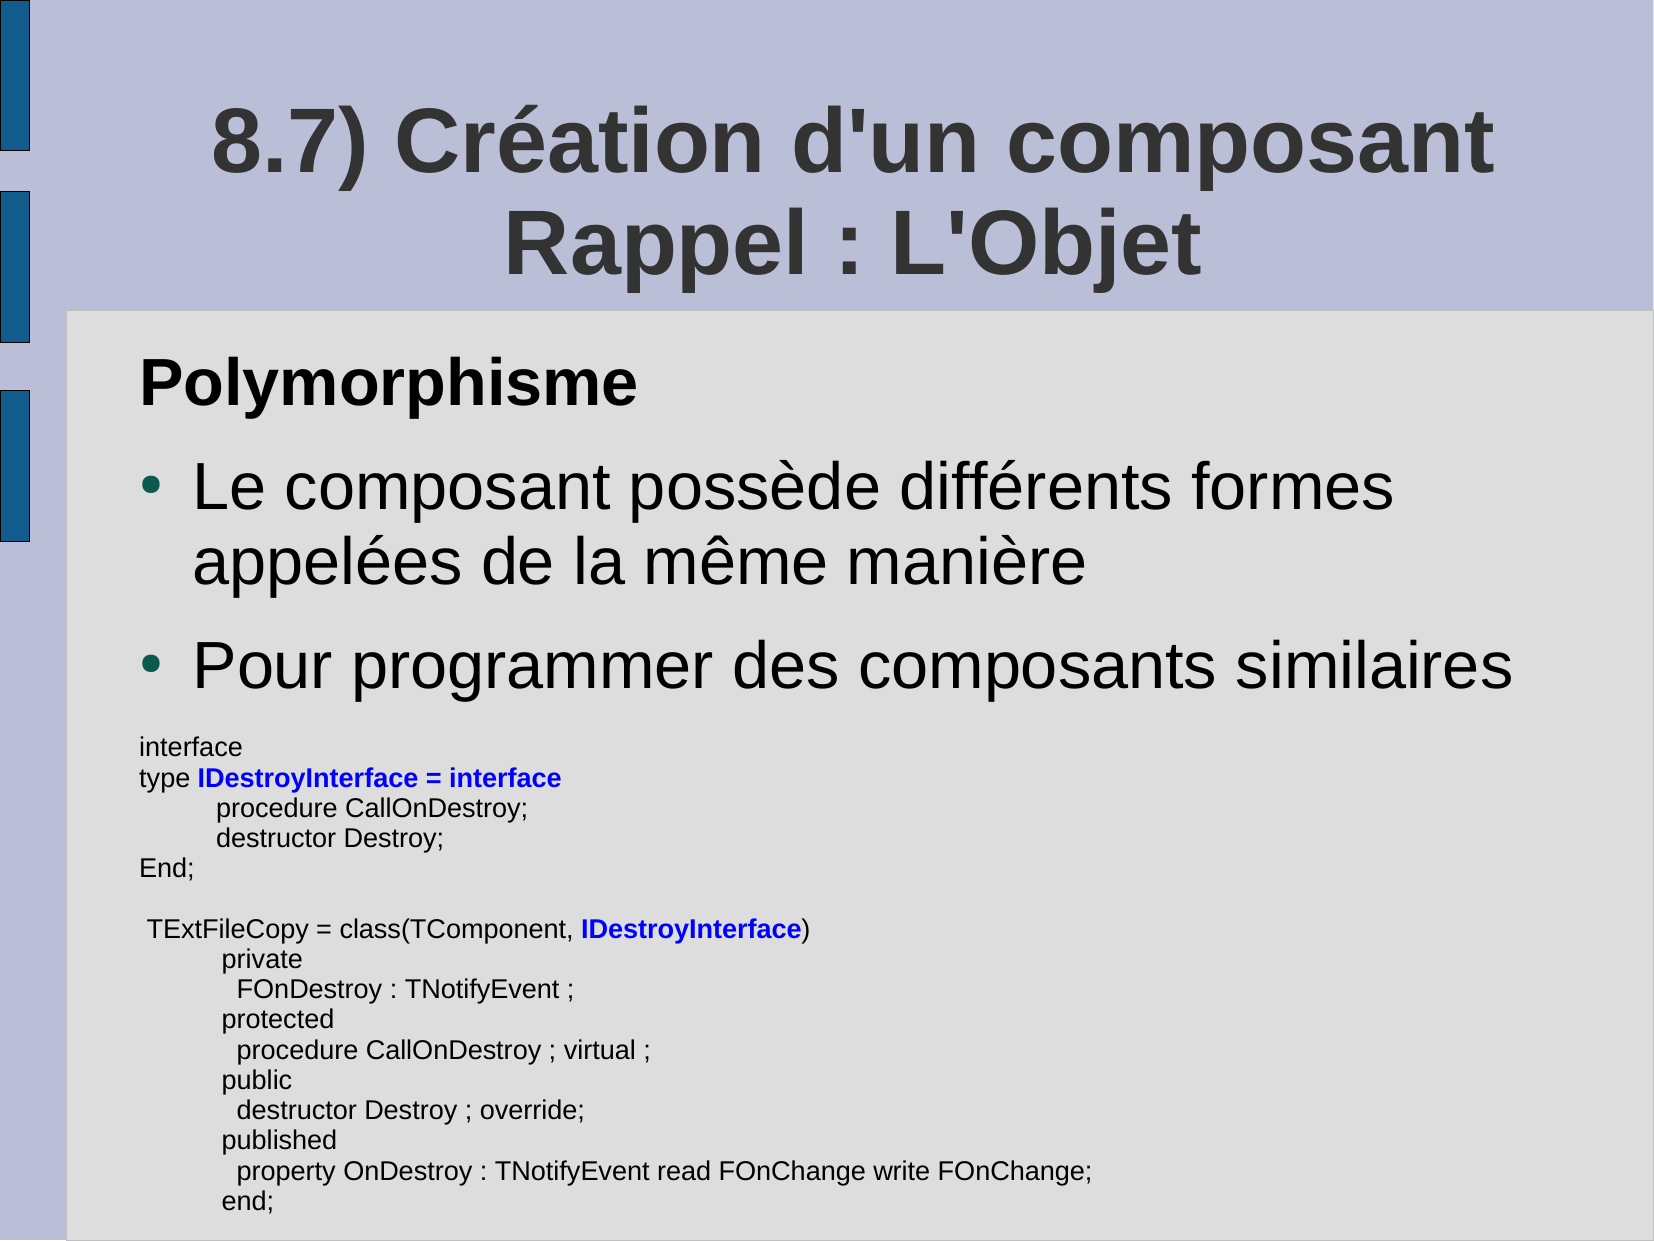

# 8.7) Création d'un composant Rappel : L'Objet
Polymorphisme
Le composant possède différents formes appelées de la même manière
Pour programmer des composants similaires
interface
type IDestroyInterface = interface
procedure CallOnDestroy;
destructor Destroy;
End;
 TExtFileCopy = class(TComponent, IDestroyInterface)
 private
 FOnDestroy : TNotifyEvent ;
 protected
 procedure CallOnDestroy ; virtual ;
 public
 destructor Destroy ; override;
 published
 property OnDestroy : TNotifyEvent read FOnChange write FOnChange;
 end;